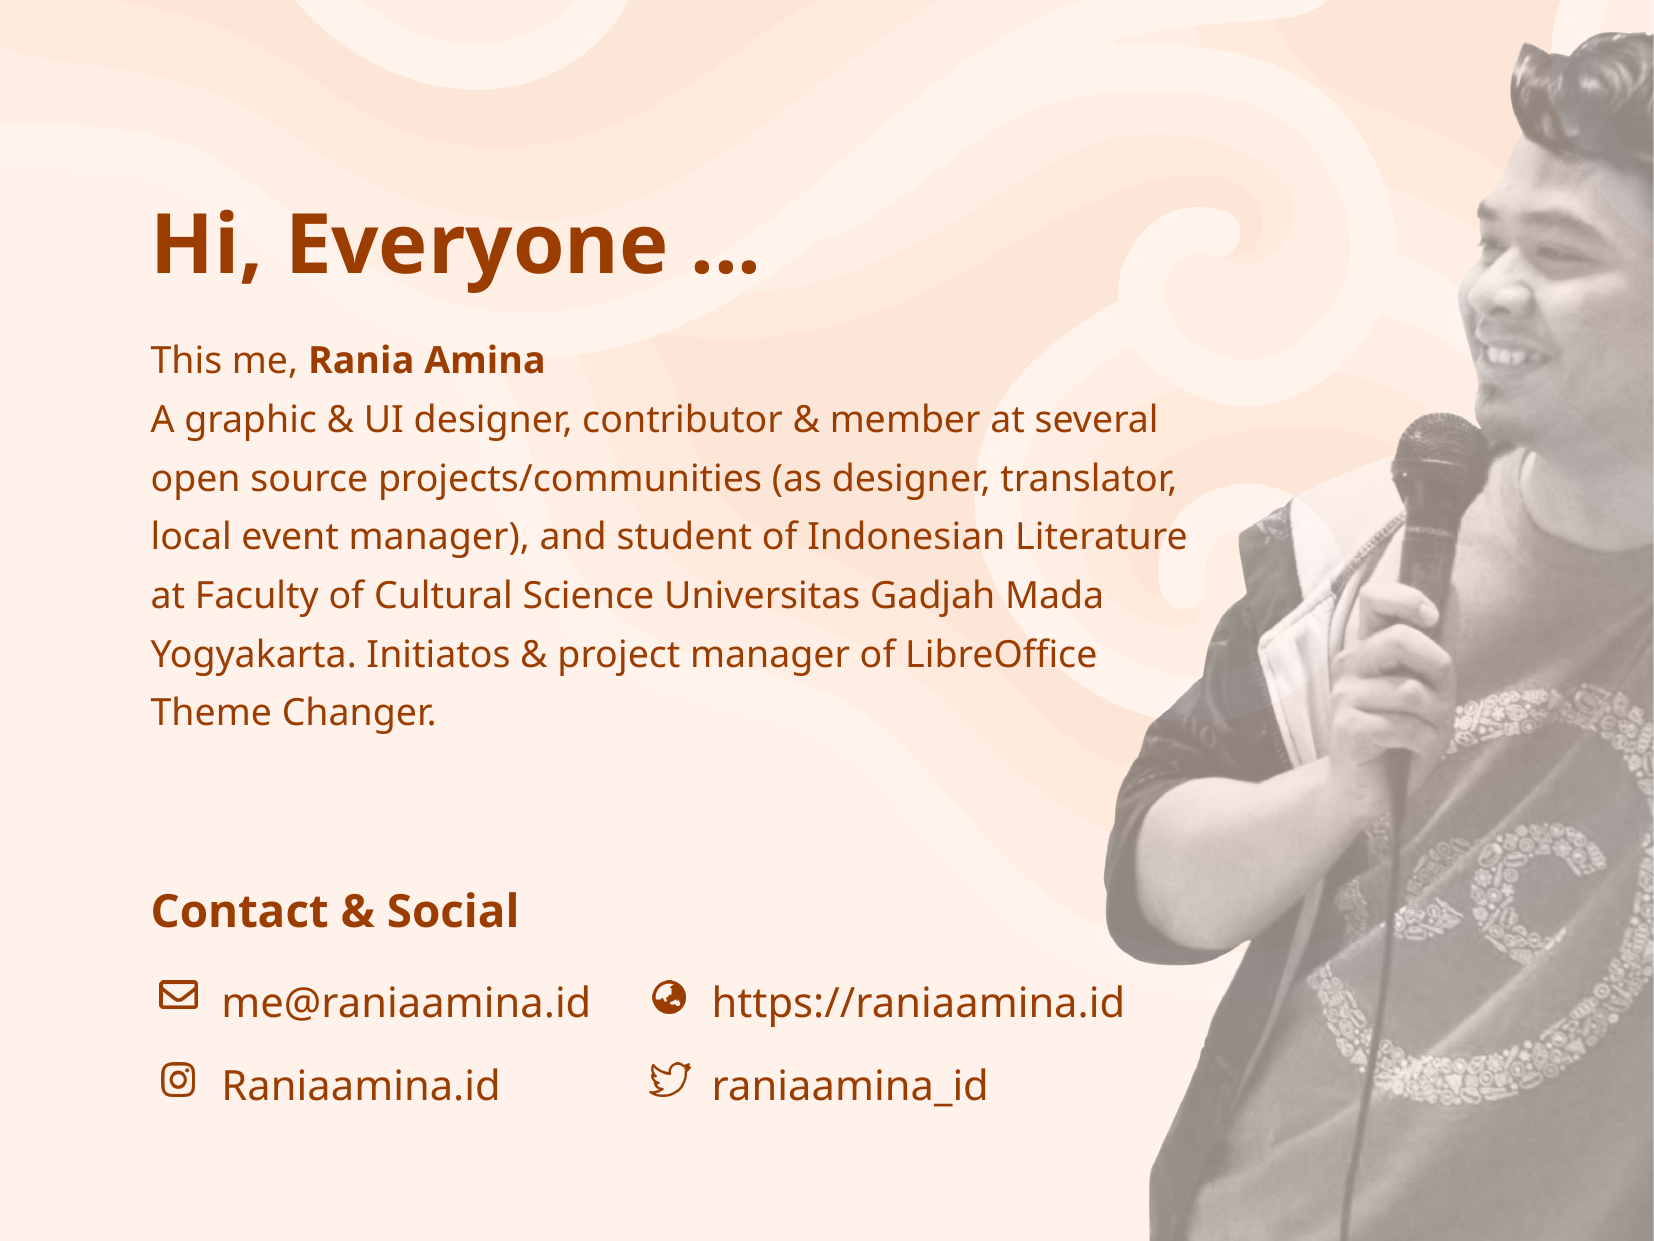

Hi, Everyone ...
This me, Rania Amina
A graphic & UI designer, contributor & member at several open source projects/communities (as designer, translator, local event manager), and student of Indonesian Literature at Faculty of Cultural Science Universitas Gadjah Mada Yogyakarta. Initiatos & project manager of LibreOffice Theme Changer.
Contact & Social
me@raniaamina.id
https://raniaamina.id
Raniaamina.id
raniaamina_id